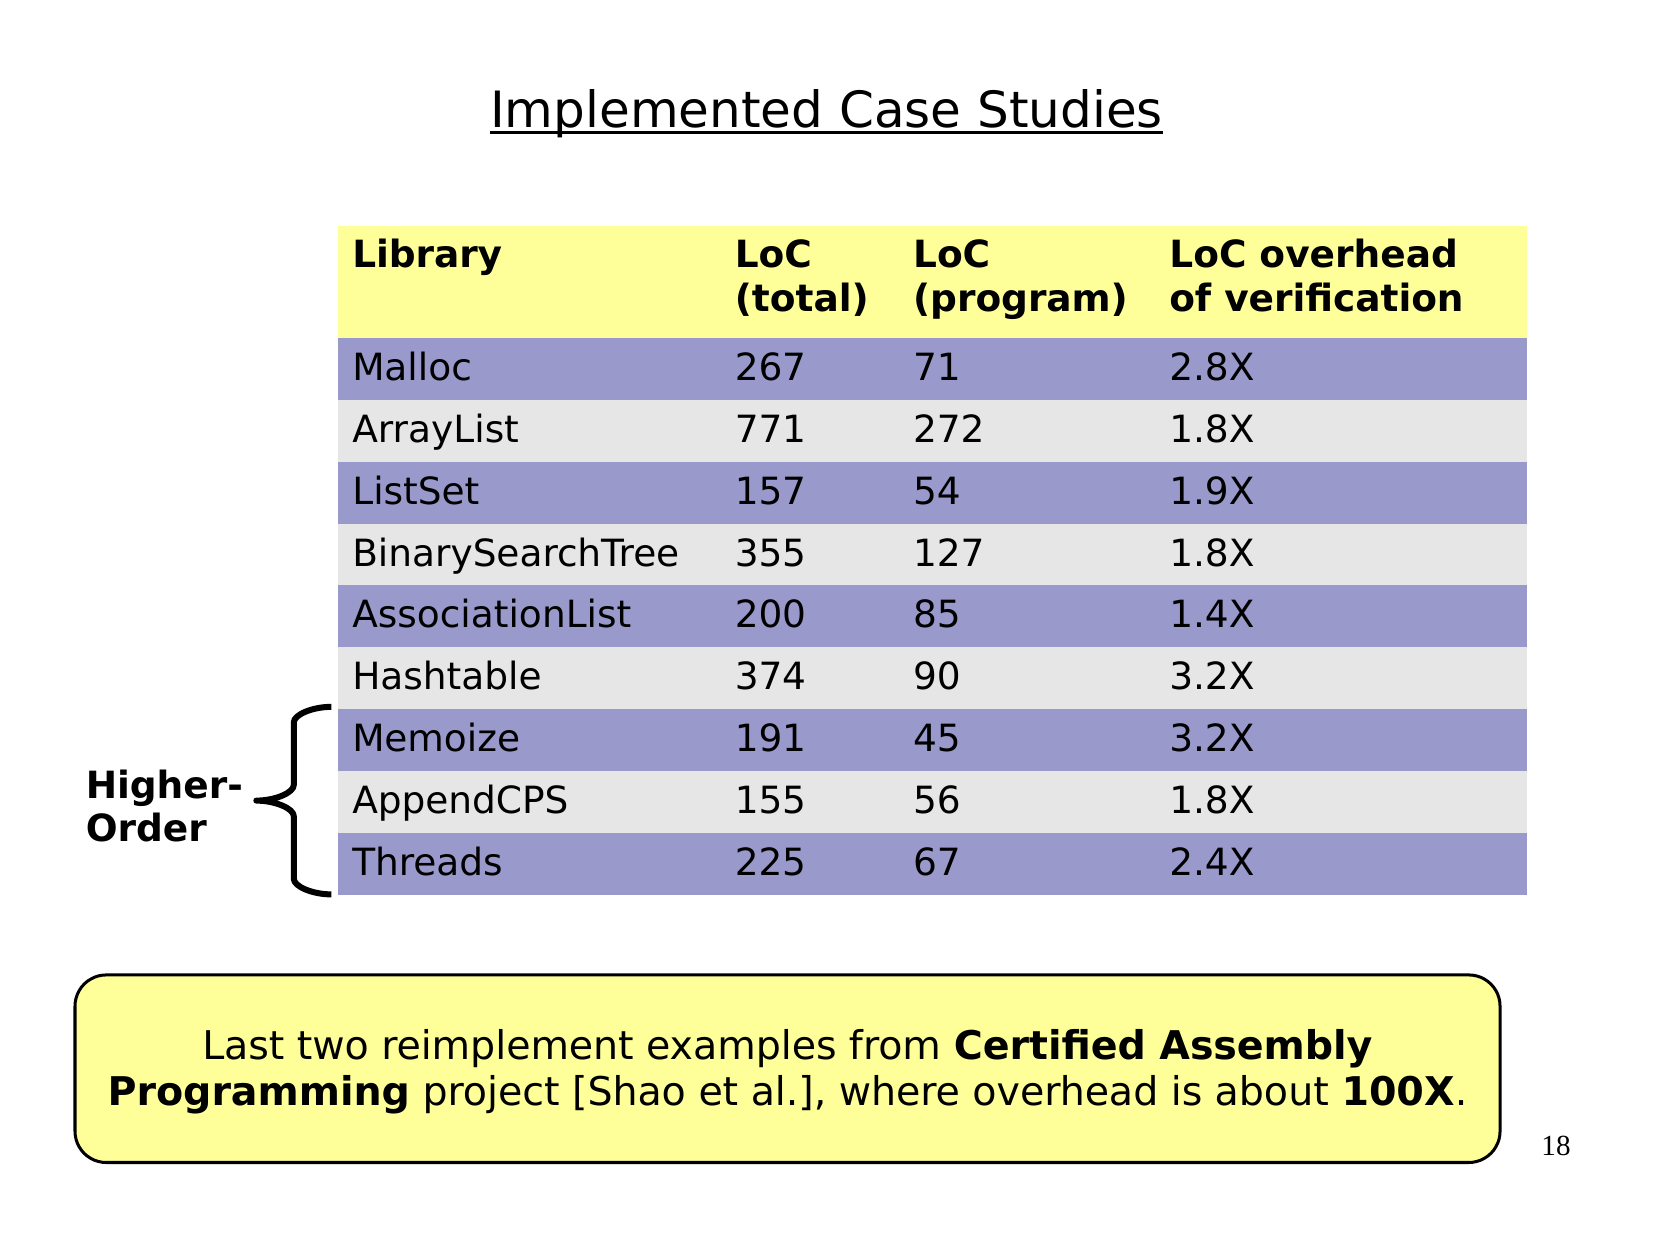

# Implemented Case Studies
| Library | LoC (total) | LoC (program) | LoC overhead of verification |
| --- | --- | --- | --- |
| Malloc | 267 | 71 | 2.8X |
| ArrayList | 771 | 272 | 1.8X |
| ListSet | 157 | 54 | 1.9X |
| BinarySearchTree | 355 | 127 | 1.8X |
| AssociationList | 200 | 85 | 1.4X |
| Hashtable | 374 | 90 | 3.2X |
| Memoize | 191 | 45 | 3.2X |
| AppendCPS | 155 | 56 | 1.8X |
| Threads | 225 | 67 | 2.4X |
Higher-Order
Last two reimplement examples from Certified Assembly Programming project [Shao et al.], where overhead is about 100X.
18